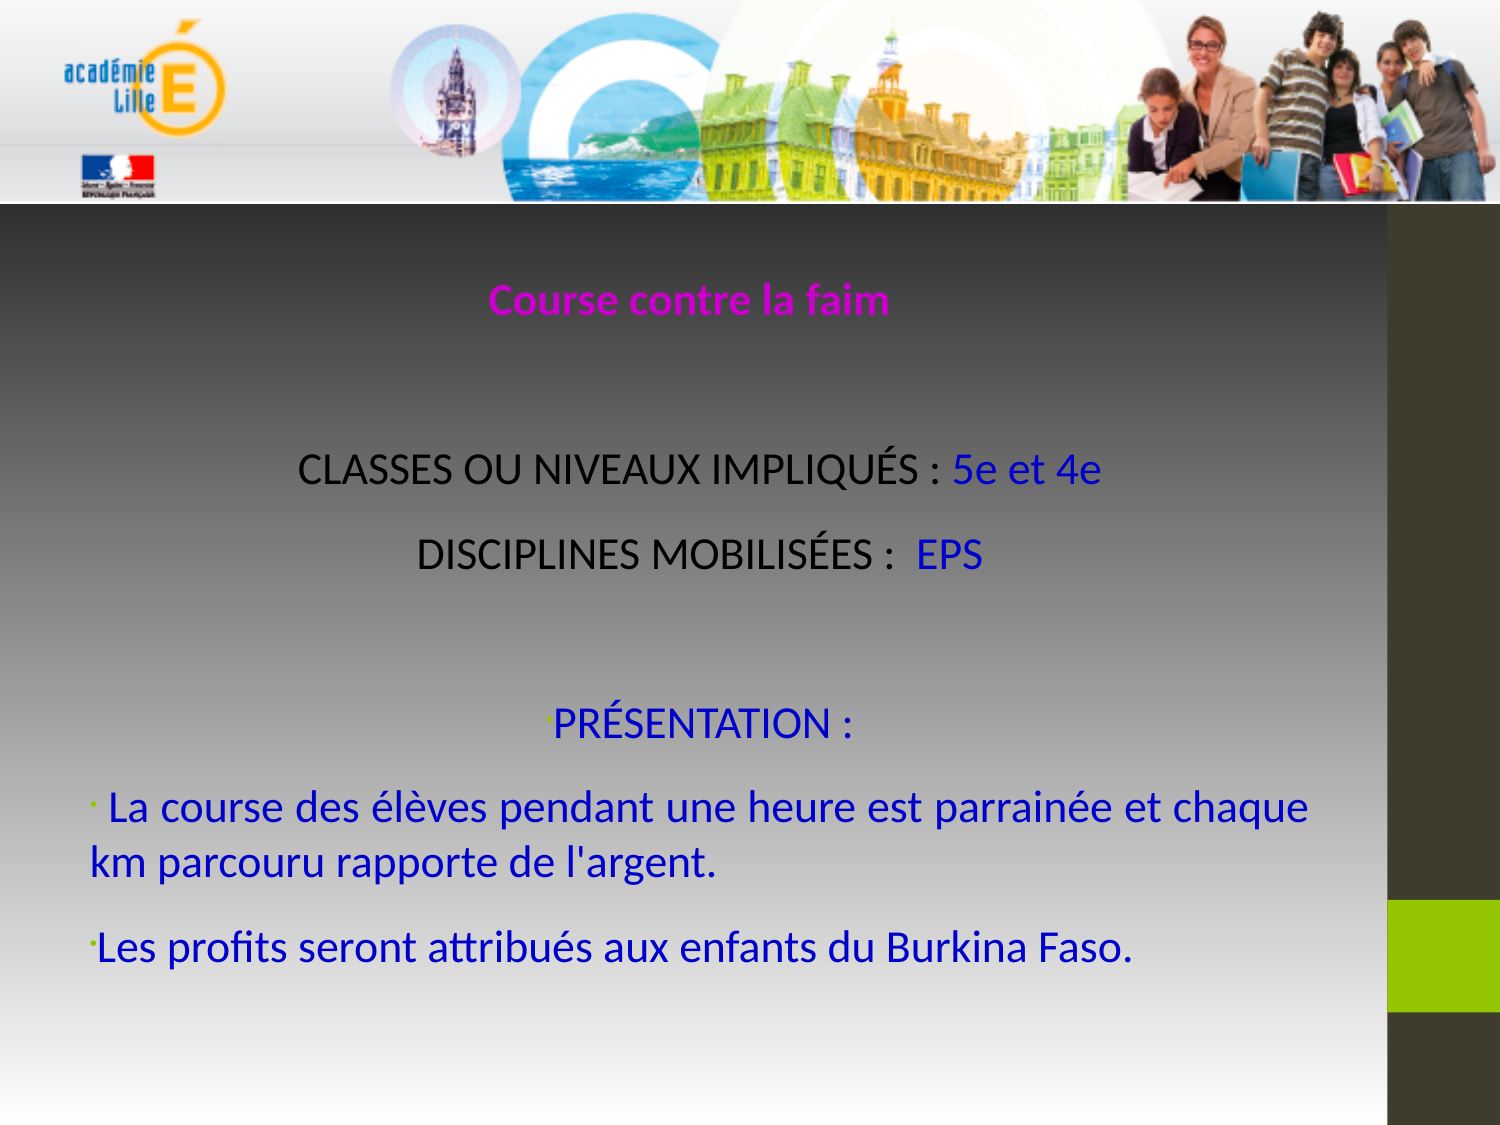

# Course contre la faim
CLASSES OU NIVEAUX IMPLIQUÉS : 5e et 4e
DISCIPLINES MOBILISÉES : EPS
PRÉSENTATION :
 La course des élèves pendant une heure est parrainée et chaque km parcouru rapporte de l'argent.
Les profits seront attribués aux enfants du Burkina Faso.